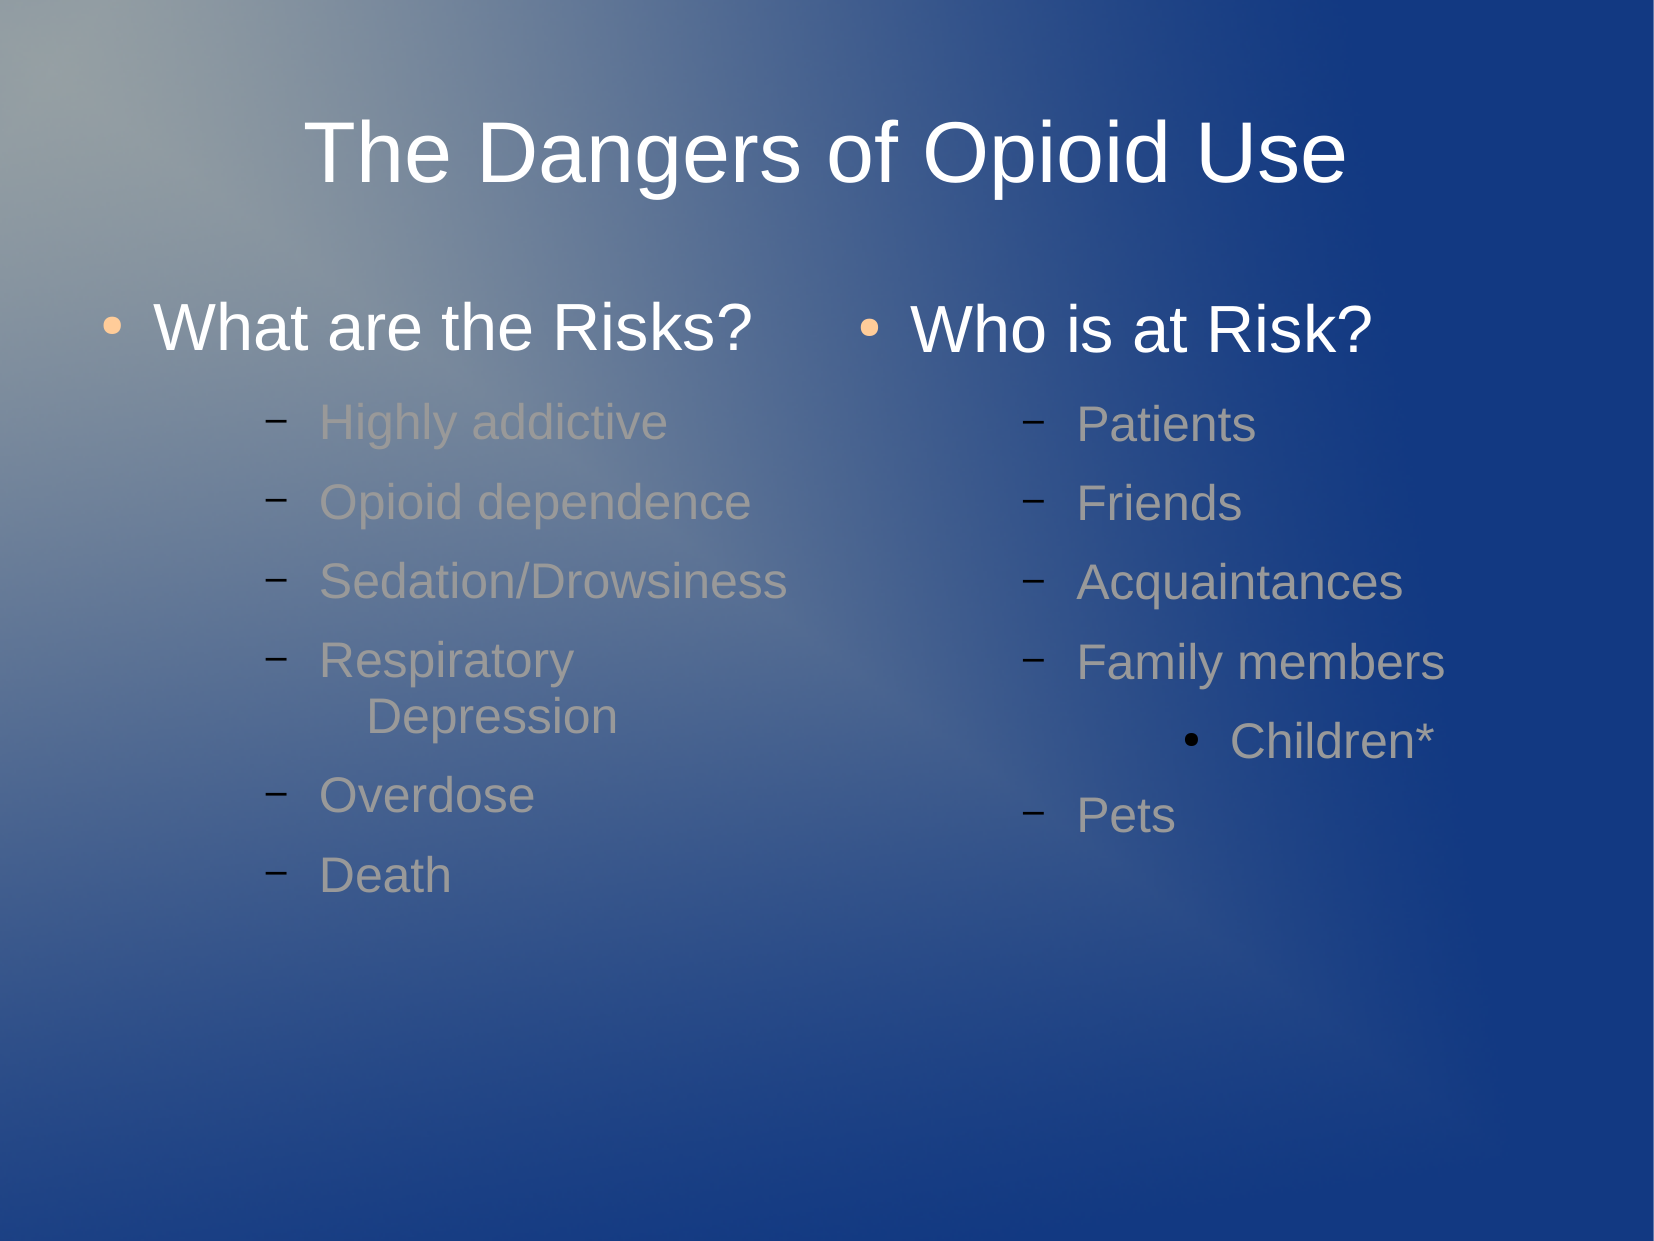

# The Dangers of Opioid Use
What are the Risks?
Highly addictive
Opioid dependence
Sedation/Drowsiness
Respiratory Depression
Overdose
Death
Who is at Risk?
Patients
Friends
Acquaintances
Family members
Children*
Pets